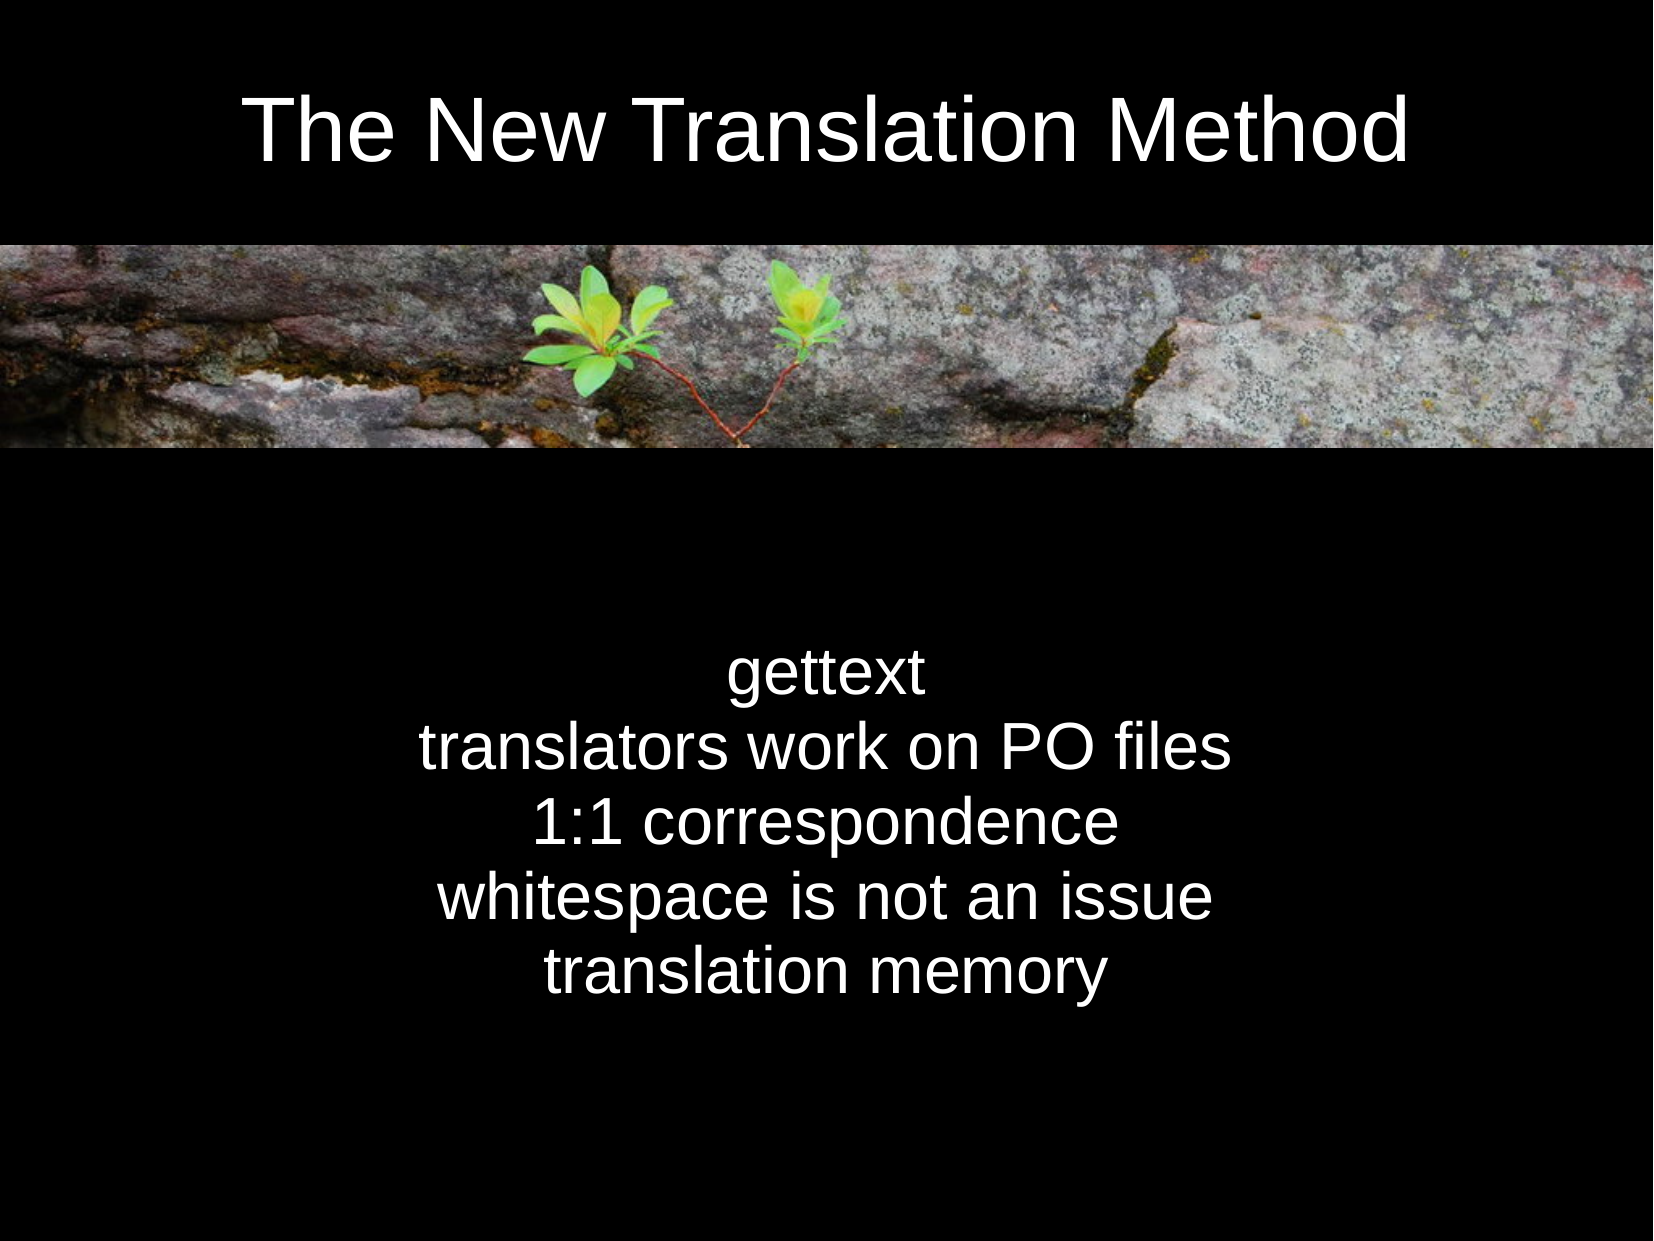

# The New Translation Method
gettext
translators work on PO files
1:1 correspondence
whitespace is not an issue
translation memory